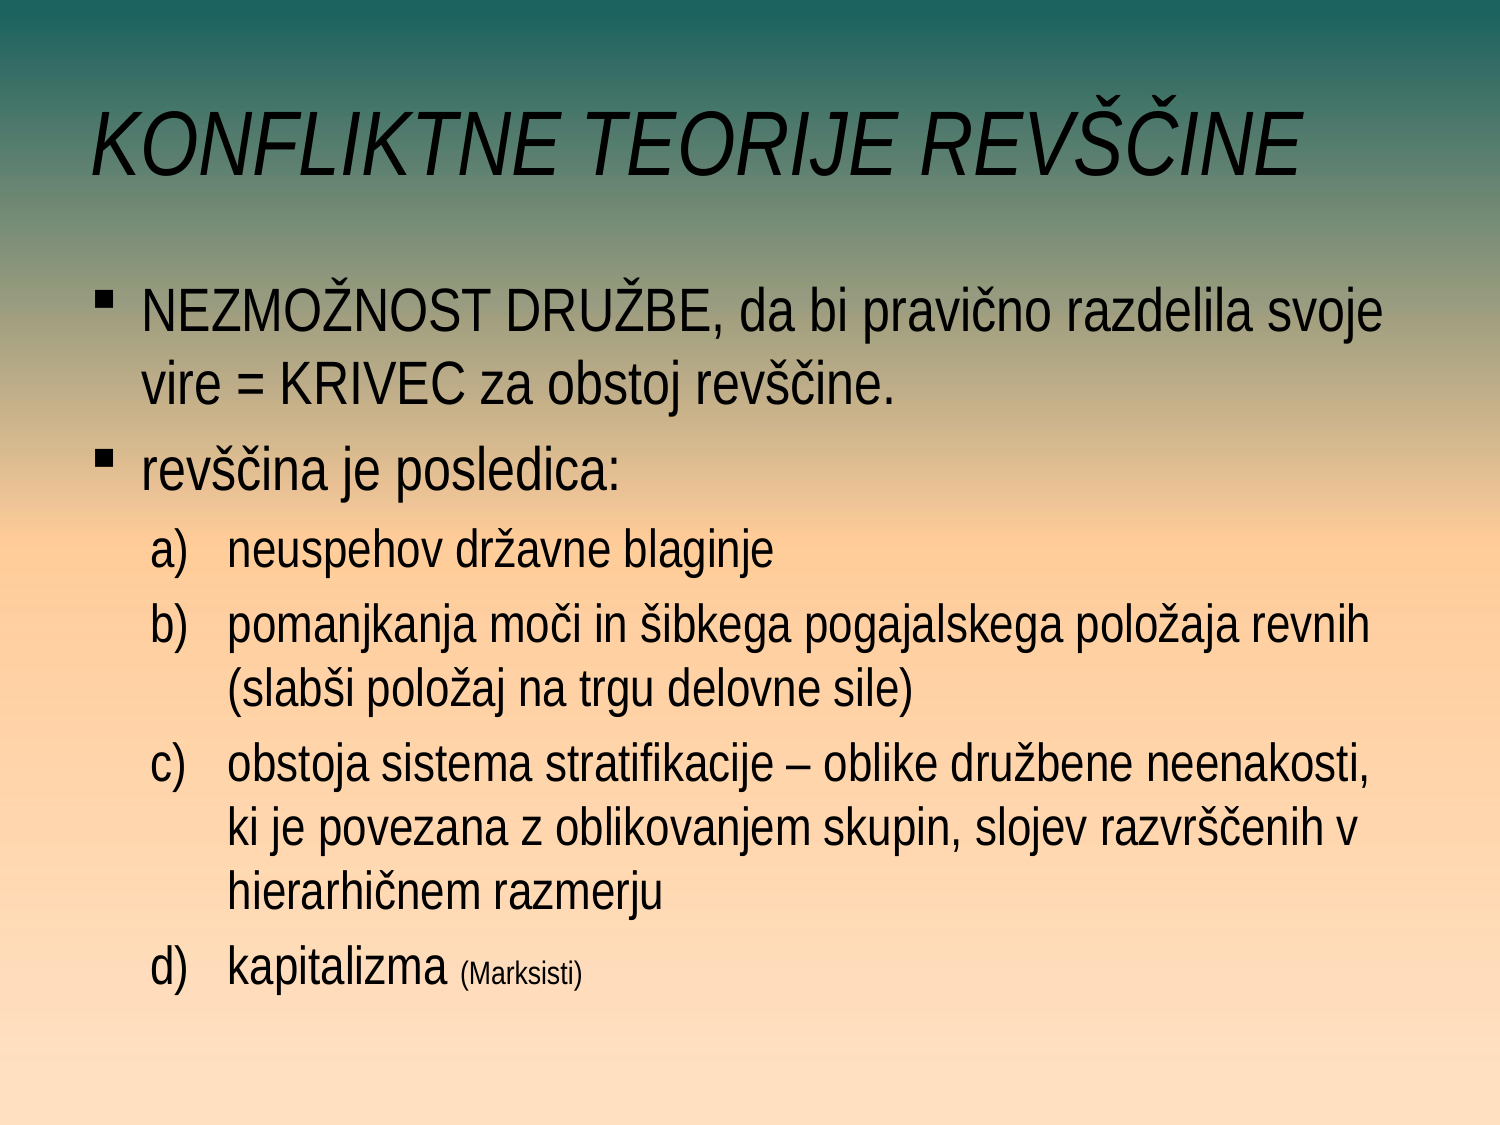

# KONFLIKTNE TEORIJE REVŠČINE
NEZMOŽNOST DRUŽBE, da bi pravično razdelila svoje vire = KRIVEC za obstoj revščine.
revščina je posledica:
neuspehov državne blaginje
pomanjkanja moči in šibkega pogajalskega položaja revnih (slabši položaj na trgu delovne sile)
obstoja sistema stratifikacije – oblike družbene neenakosti, ki je povezana z oblikovanjem skupin, slojev razvrščenih v hierarhičnem razmerju
kapitalizma (Marksisti)